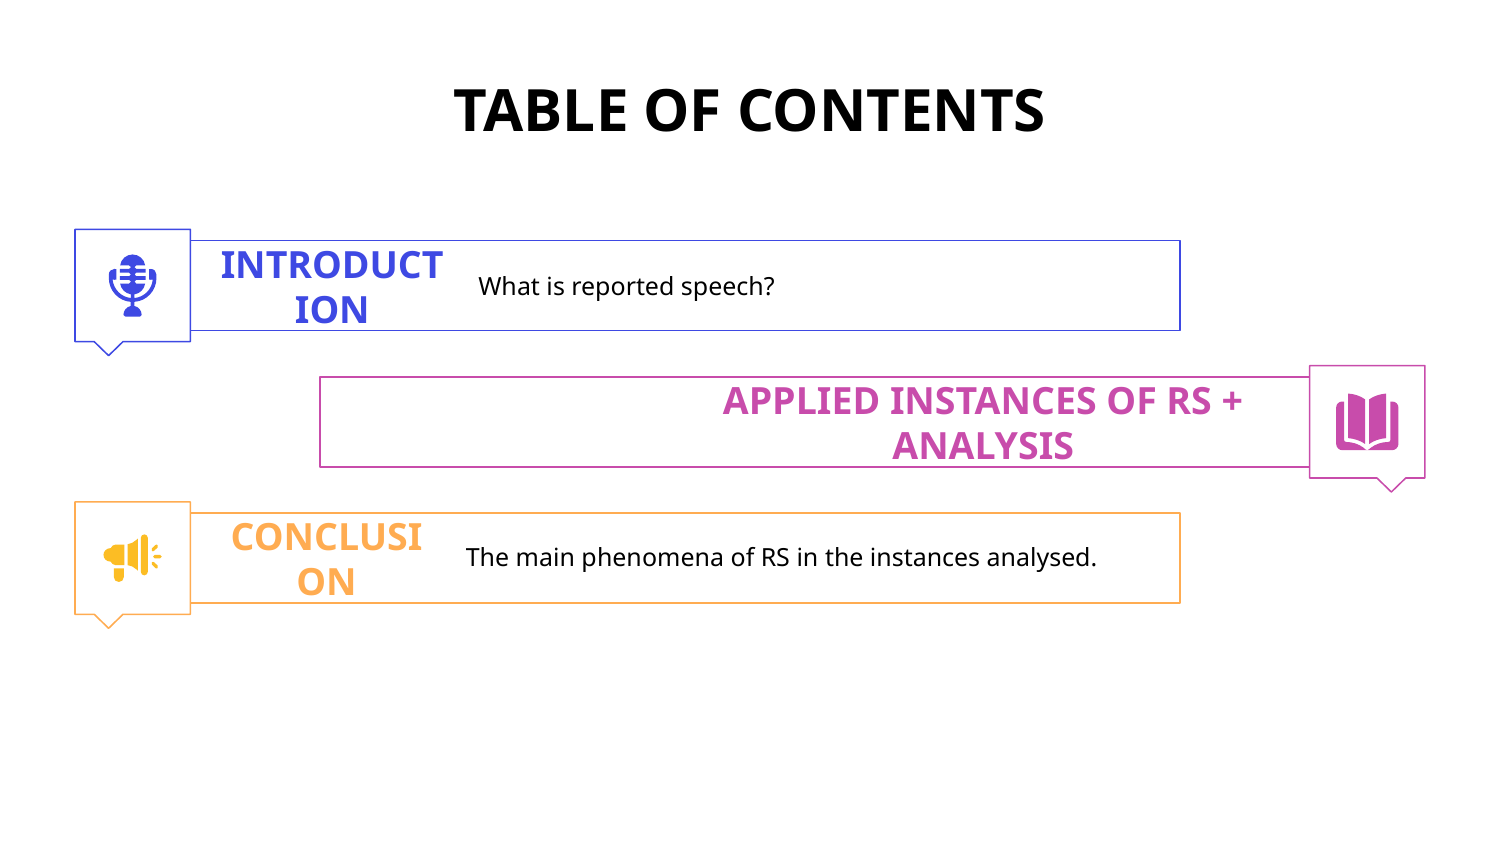

# TABLE OF CONTENTS
INTRODUCTION
What is reported speech?
APPLIED INSTANCES OF RS + ANALYSIS
CONCLUSION
The main phenomena of RS in the instances analysed.